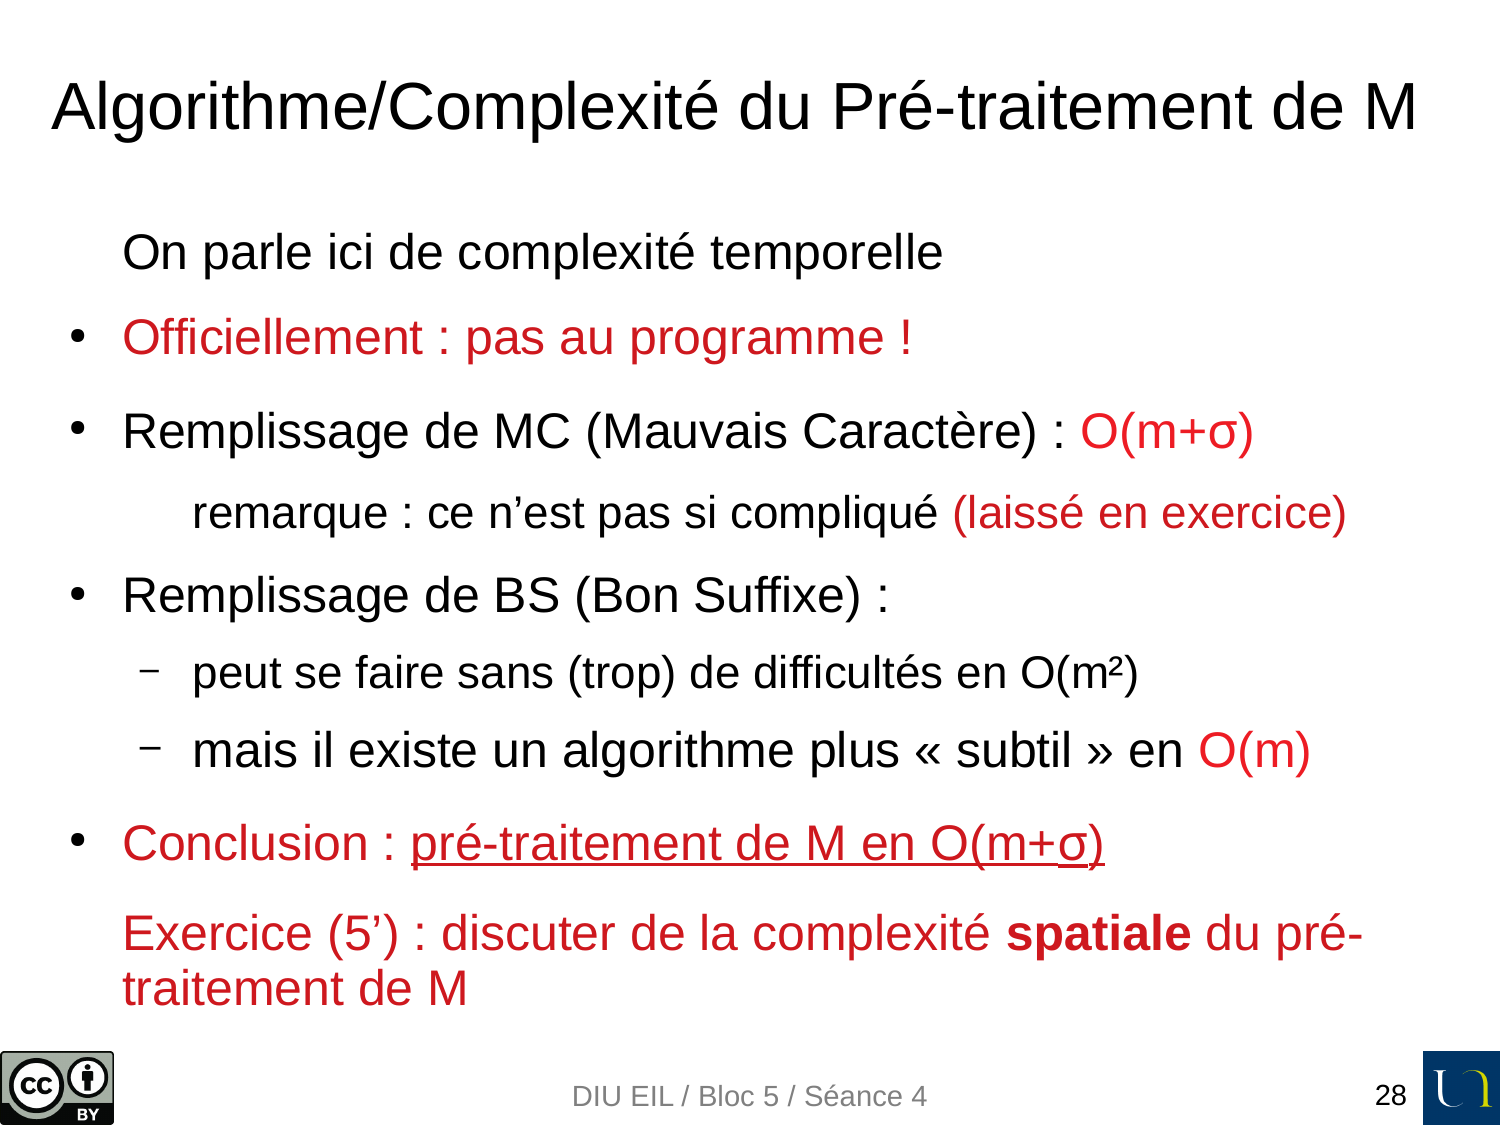

# Algorithme/Complexité du Pré-traitement de M
On parle ici de complexité temporelle
Officiellement : pas au programme !
Remplissage de MC (Mauvais Caractère) : O(m+σ)
remarque : ce n’est pas si compliqué (laissé en exercice)
Remplissage de BS (Bon Suffixe) :
peut se faire sans (trop) de difficultés en O(m²)
mais il existe un algorithme plus « subtil » en O(m)
Conclusion : pré-traitement de M en O(m+σ)
Exercice (5’) : discuter de la complexité spatiale du pré-traitement de M
28